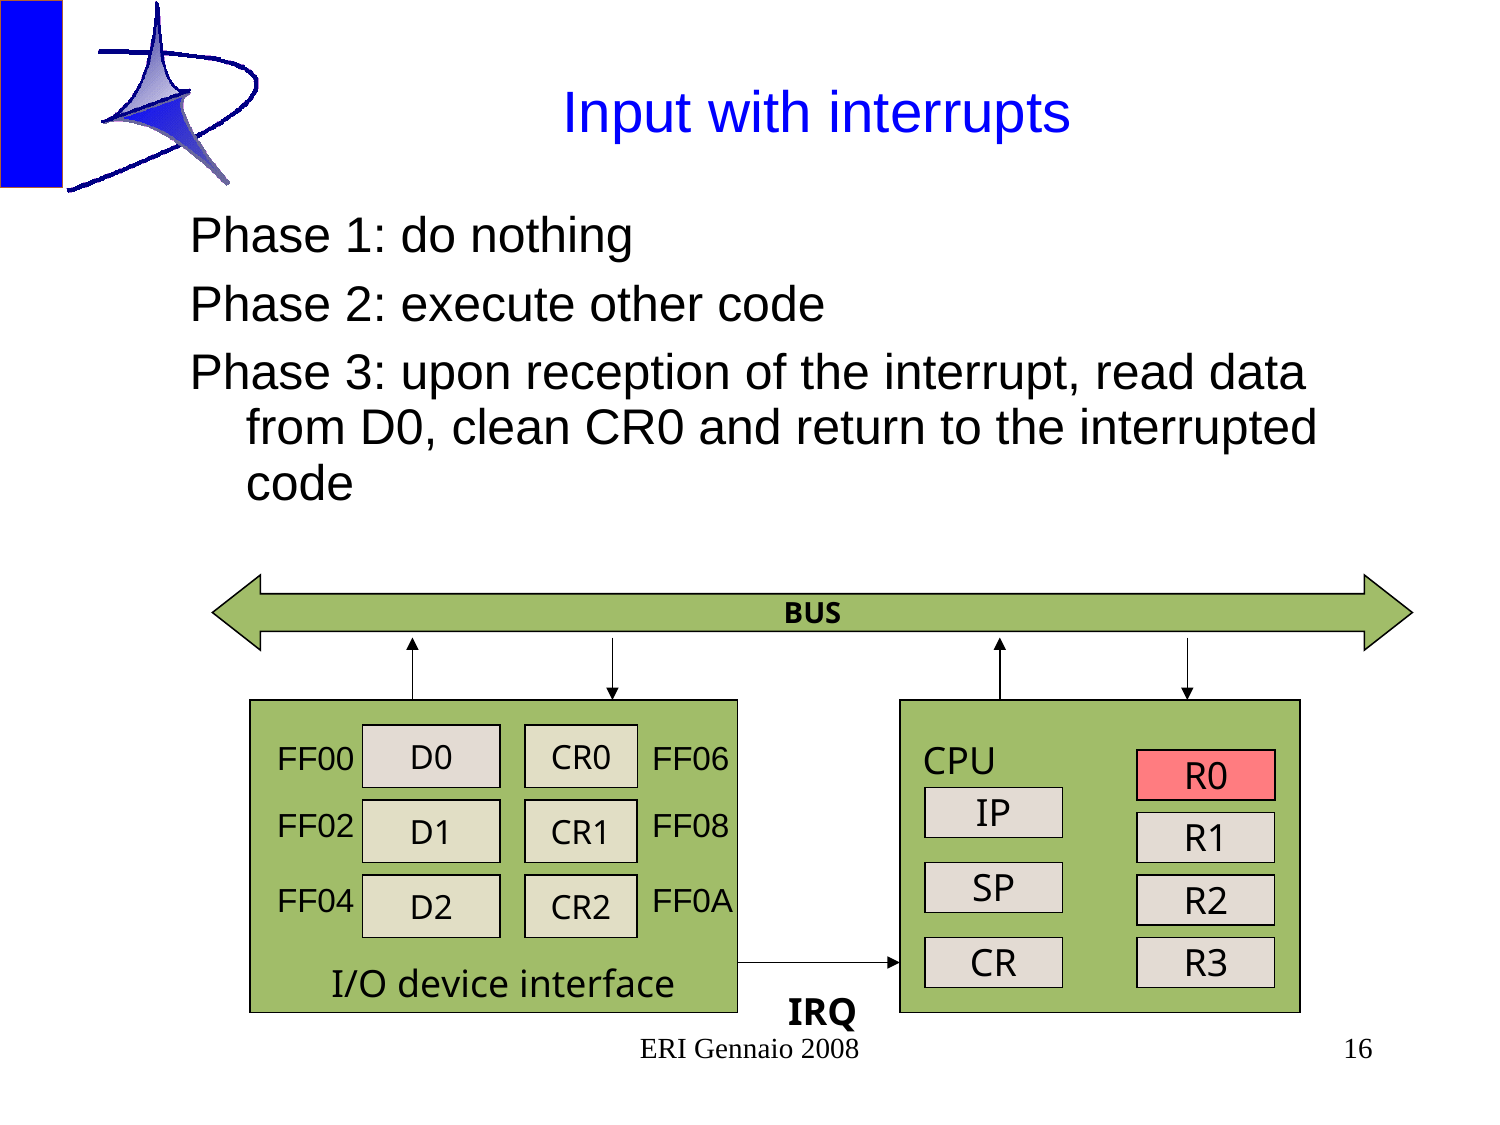

# Input with interrupts
Phase 1: do nothing
Phase 2: execute other code
Phase 3: upon reception of the interrupt, read data from D0, clean CR0 and return to the interrupted code
BUS
D0
CR0
FF00
FF06
FF02
D1
CR1
FF08
FF04
D2
CR2
FF0A
I/O device interface
CPU
R0
IP
R1
SP
R2
CR
R3
D0
D0
CR0
CR0
R0
IRQ
ERI Gennaio 2008
16